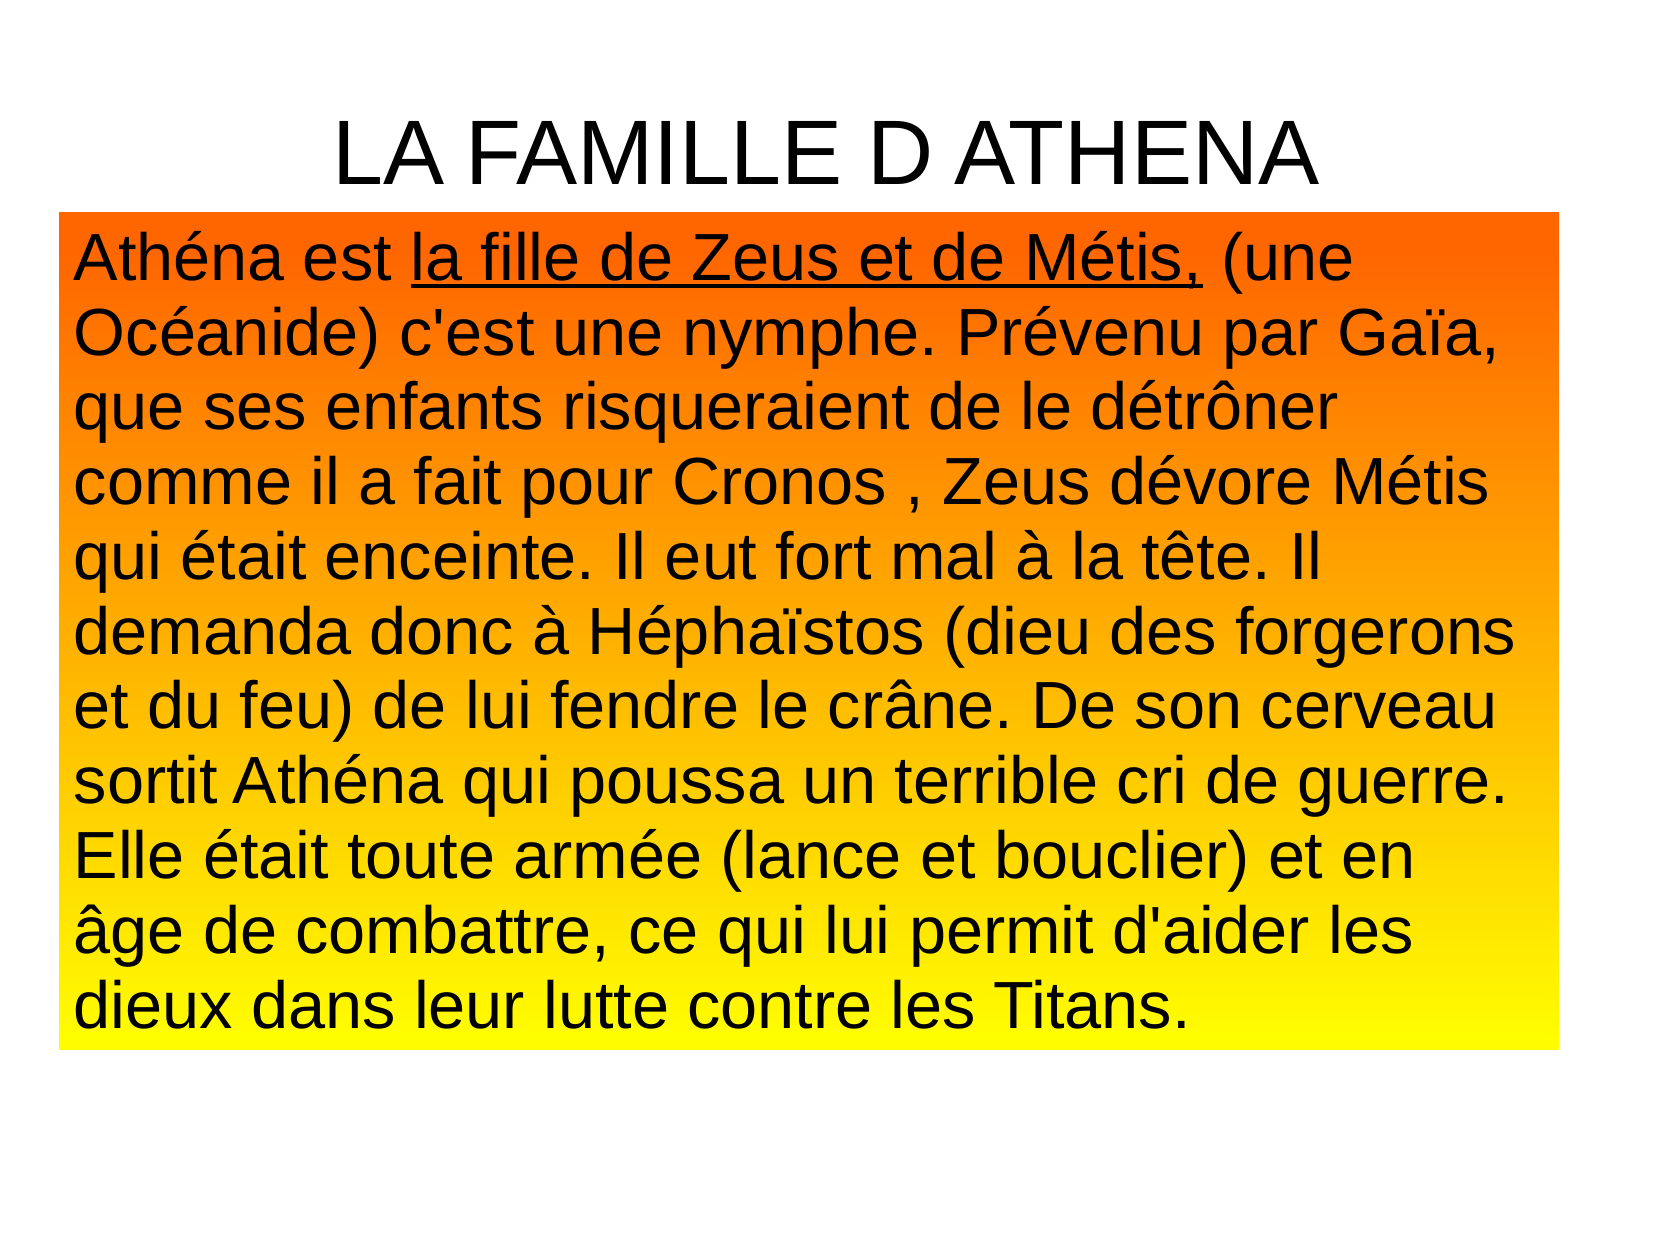

# LA FAMILLE D ATHENA
Athéna est la fille de Zeus et de Métis, (une Océanide) c'est une nymphe. Prévenu par Gaïa, que ses enfants risqueraient de le détrôner comme il a fait pour Cronos , Zeus dévore Métis qui était enceinte. Il eut fort mal à la tête. Il demanda donc à Héphaïstos (dieu des forgerons et du feu) de lui fendre le crâne. De son cerveau sortit Athéna qui poussa un terrible cri de guerre. Elle était toute armée (lance et bouclier) et en âge de combattre, ce qui lui permit d'aider les dieux dans leur lutte contre les Titans.